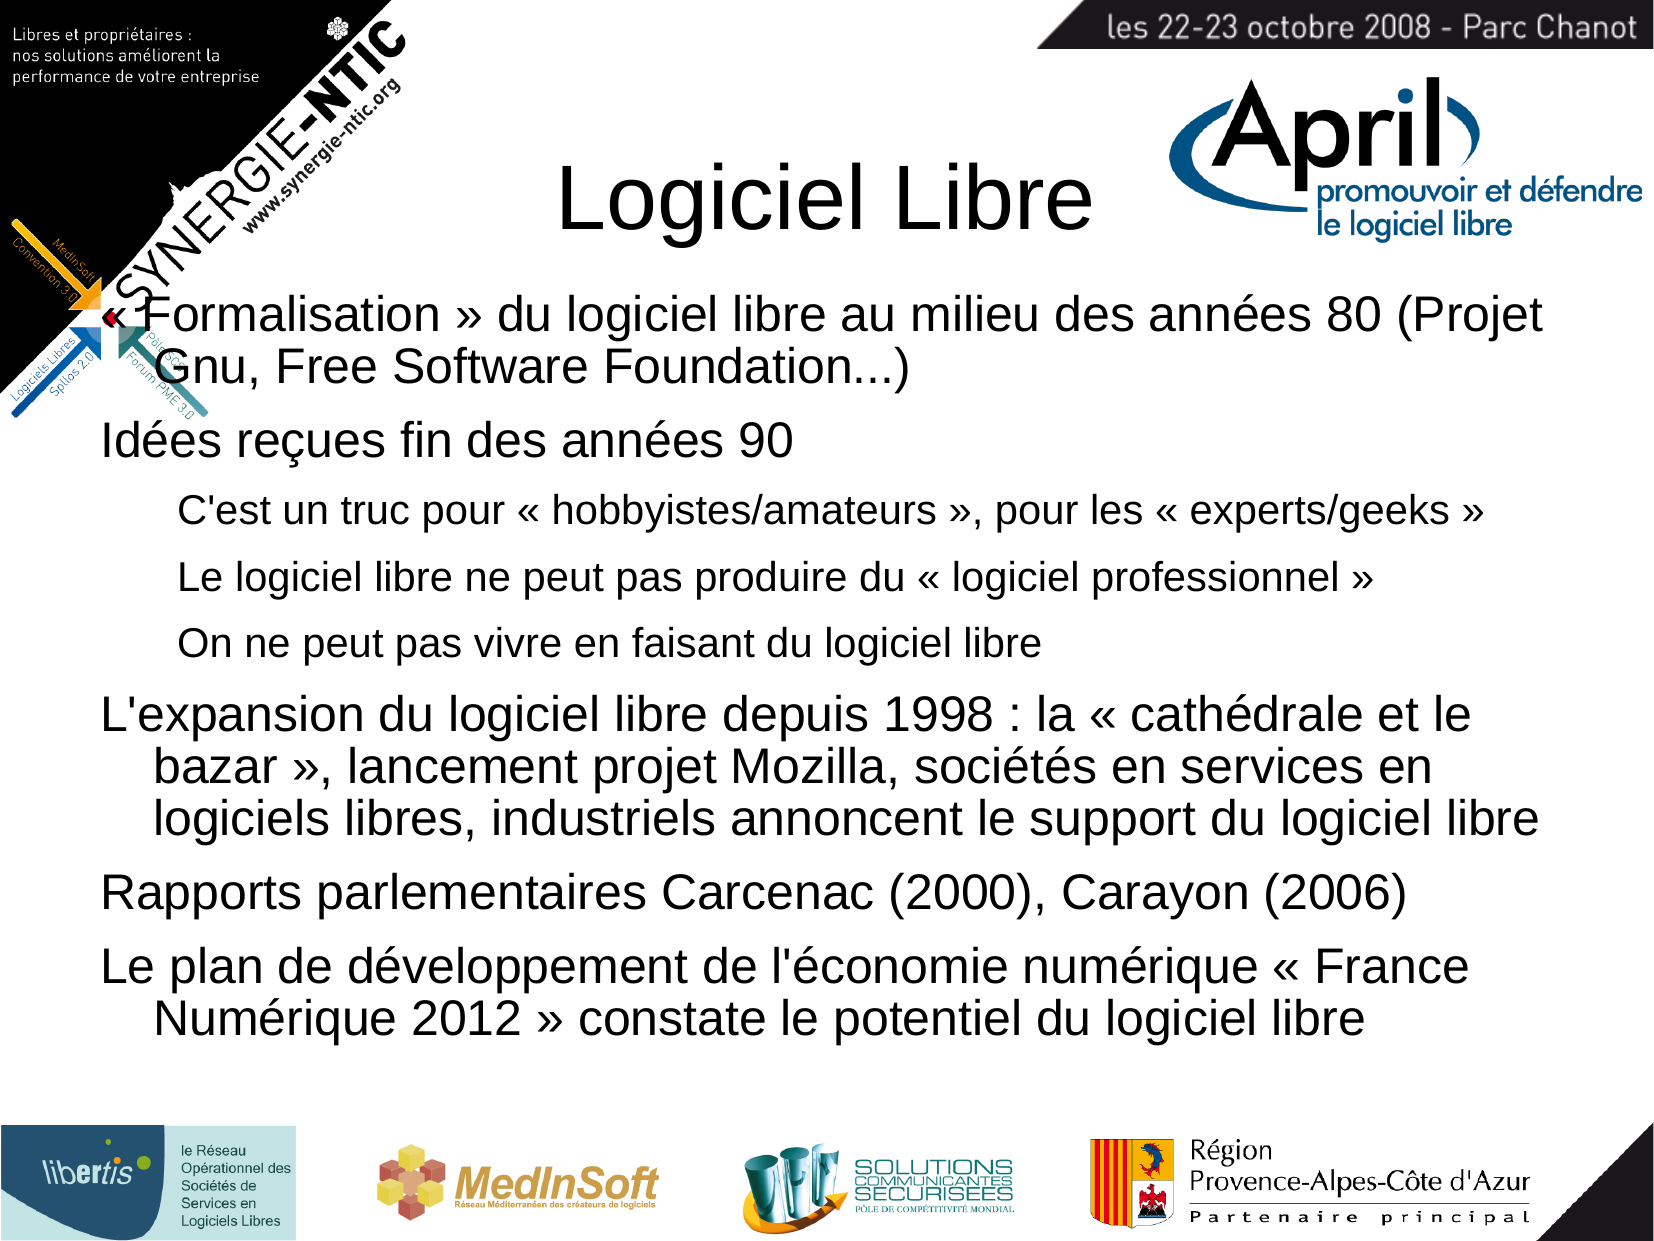

# Logiciel Libre
« Formalisation » du logiciel libre au milieu des années 80 (Projet Gnu, Free Software Foundation...)
Idées reçues fin des années 90
C'est un truc pour « hobbyistes/amateurs », pour les « experts/geeks »
Le logiciel libre ne peut pas produire du « logiciel professionnel »
On ne peut pas vivre en faisant du logiciel libre
L'expansion du logiciel libre depuis 1998 : la « cathédrale et le bazar », lancement projet Mozilla, sociétés en services en logiciels libres, industriels annoncent le support du logiciel libre
Rapports parlementaires Carcenac (2000), Carayon (2006)
Le plan de développement de l'économie numérique « France Numérique 2012 » constate le potentiel du logiciel libre